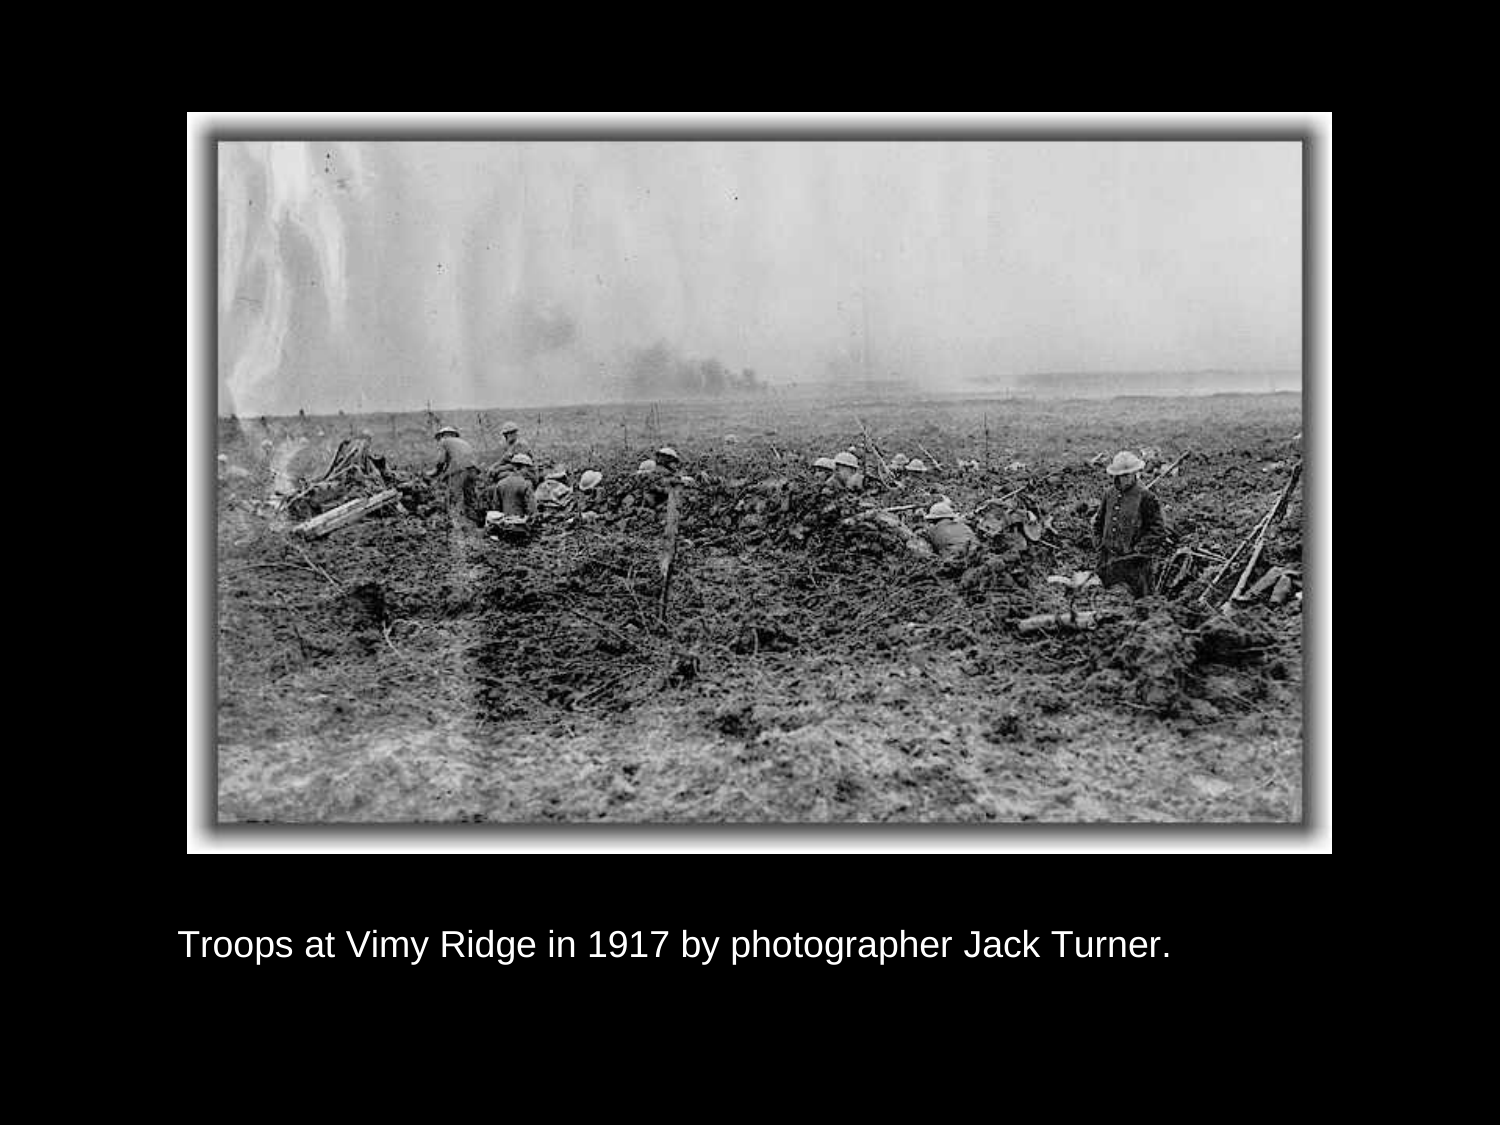

Troops at Vimy Ridge in 1917 by photographer Jack Turner.